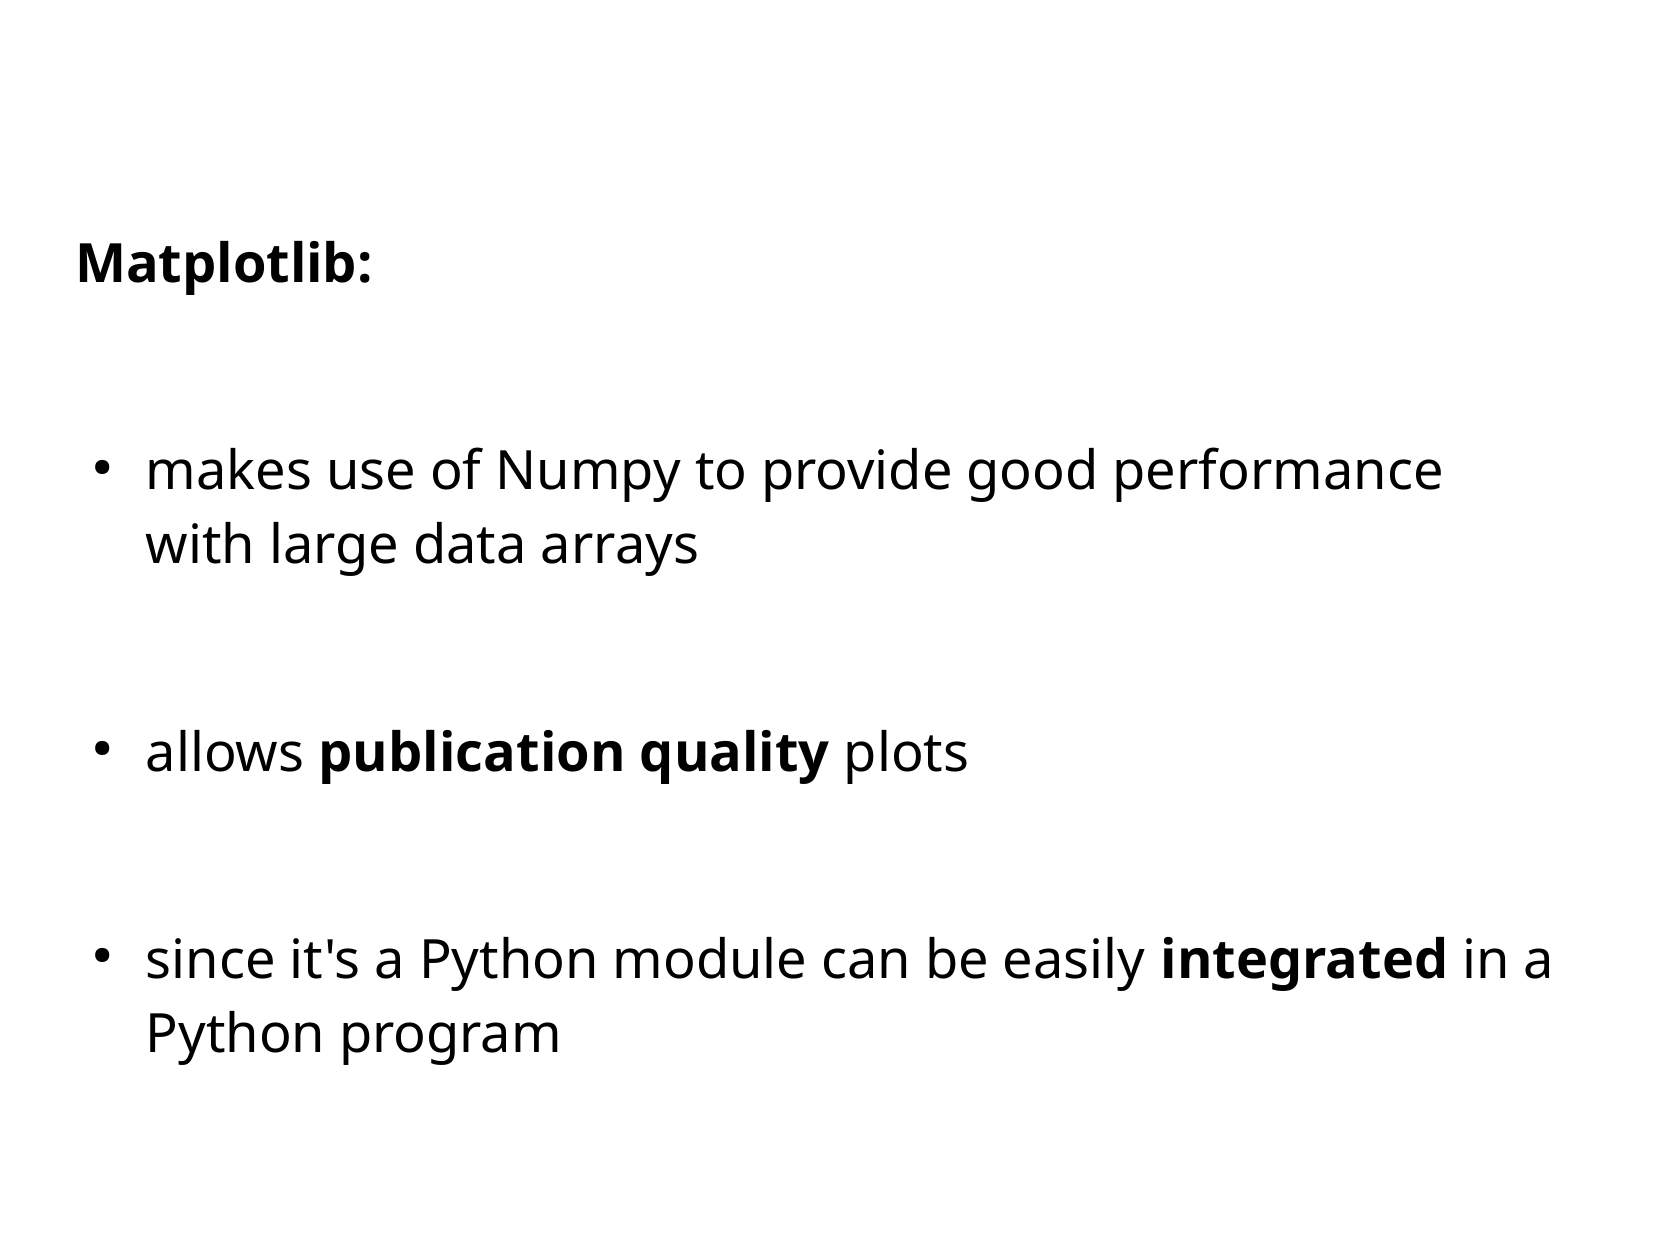

# Matplotlib:
makes use of Numpy to provide good performance with large data arrays
allows publication quality plots
since it's a Python module can be easily integrated in a Python program